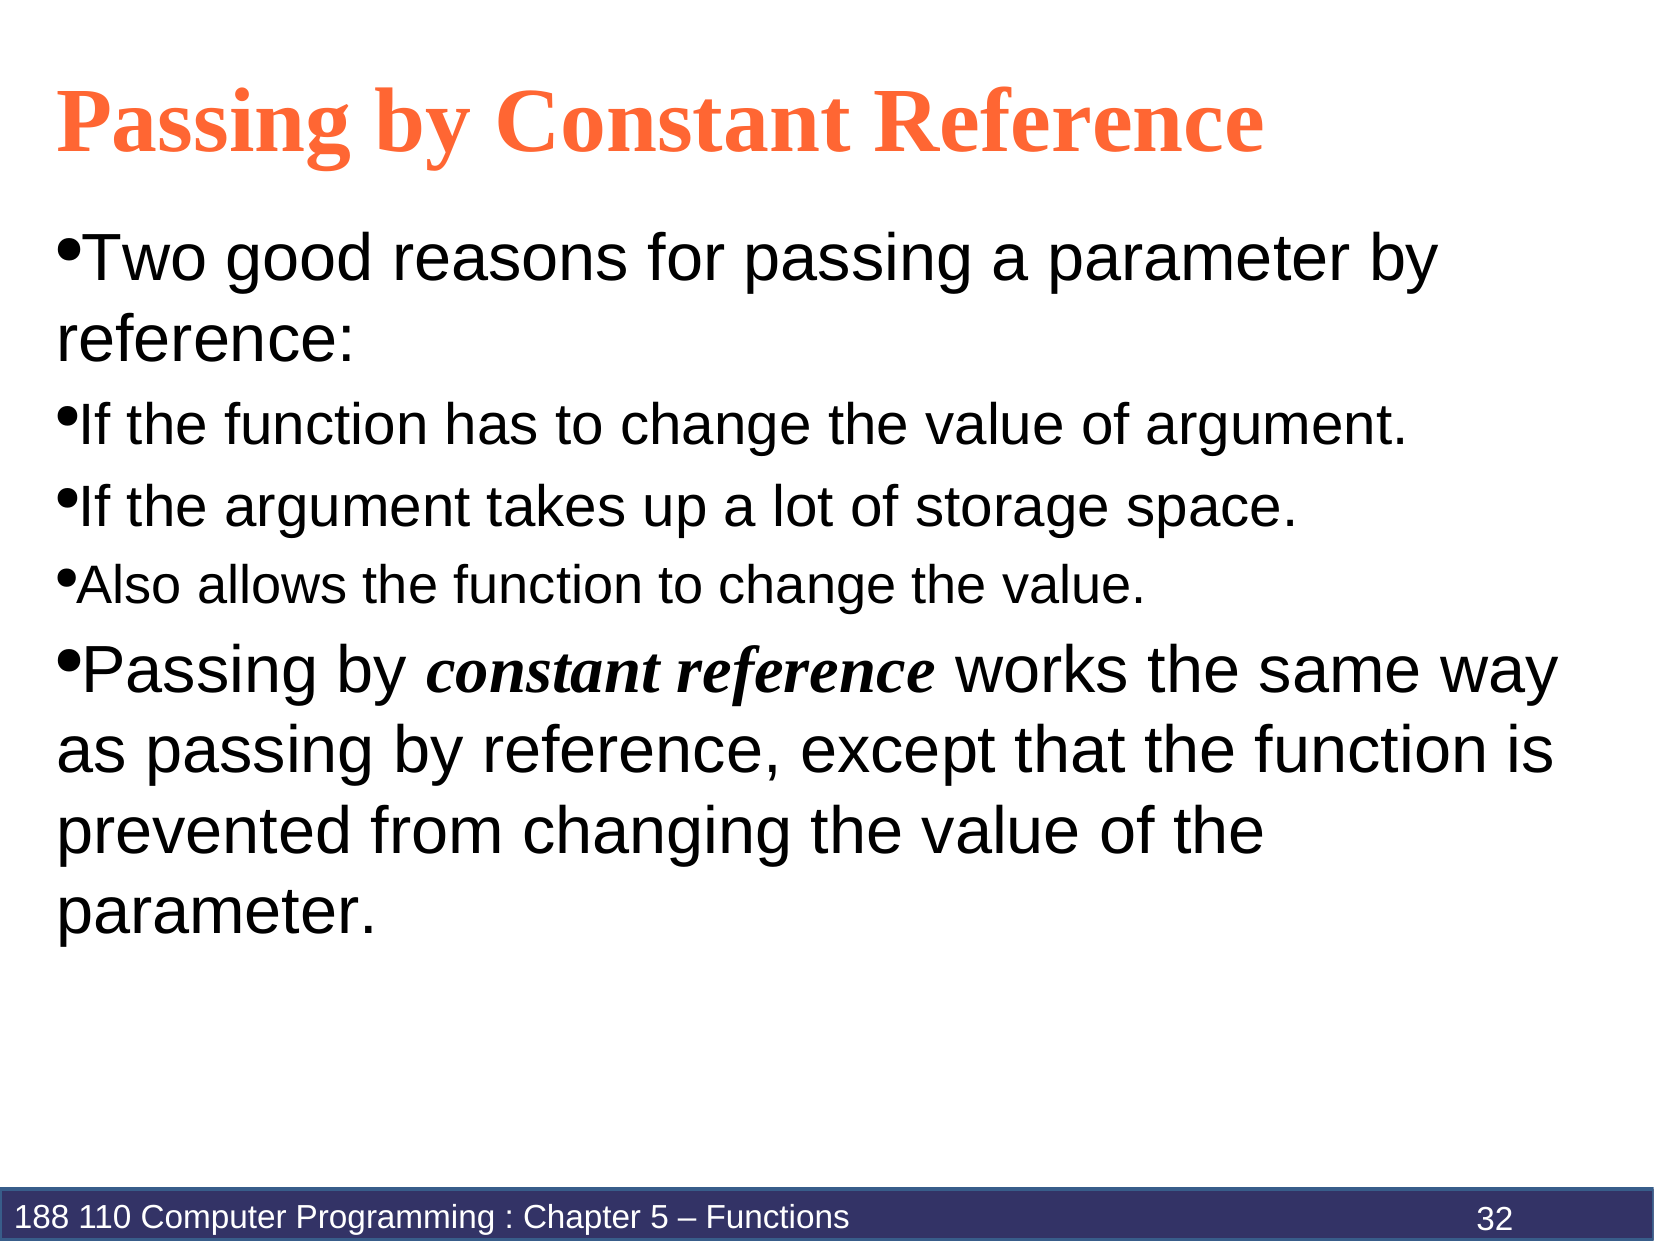

# Passing by Constant Reference
Two good reasons for passing a parameter by reference:
If the function has to change the value of argument.
If the argument takes up a lot of storage space.
Also allows the function to change the value.
Passing by constant reference works the same way as passing by reference, except that the function is prevented from changing the value of the parameter.